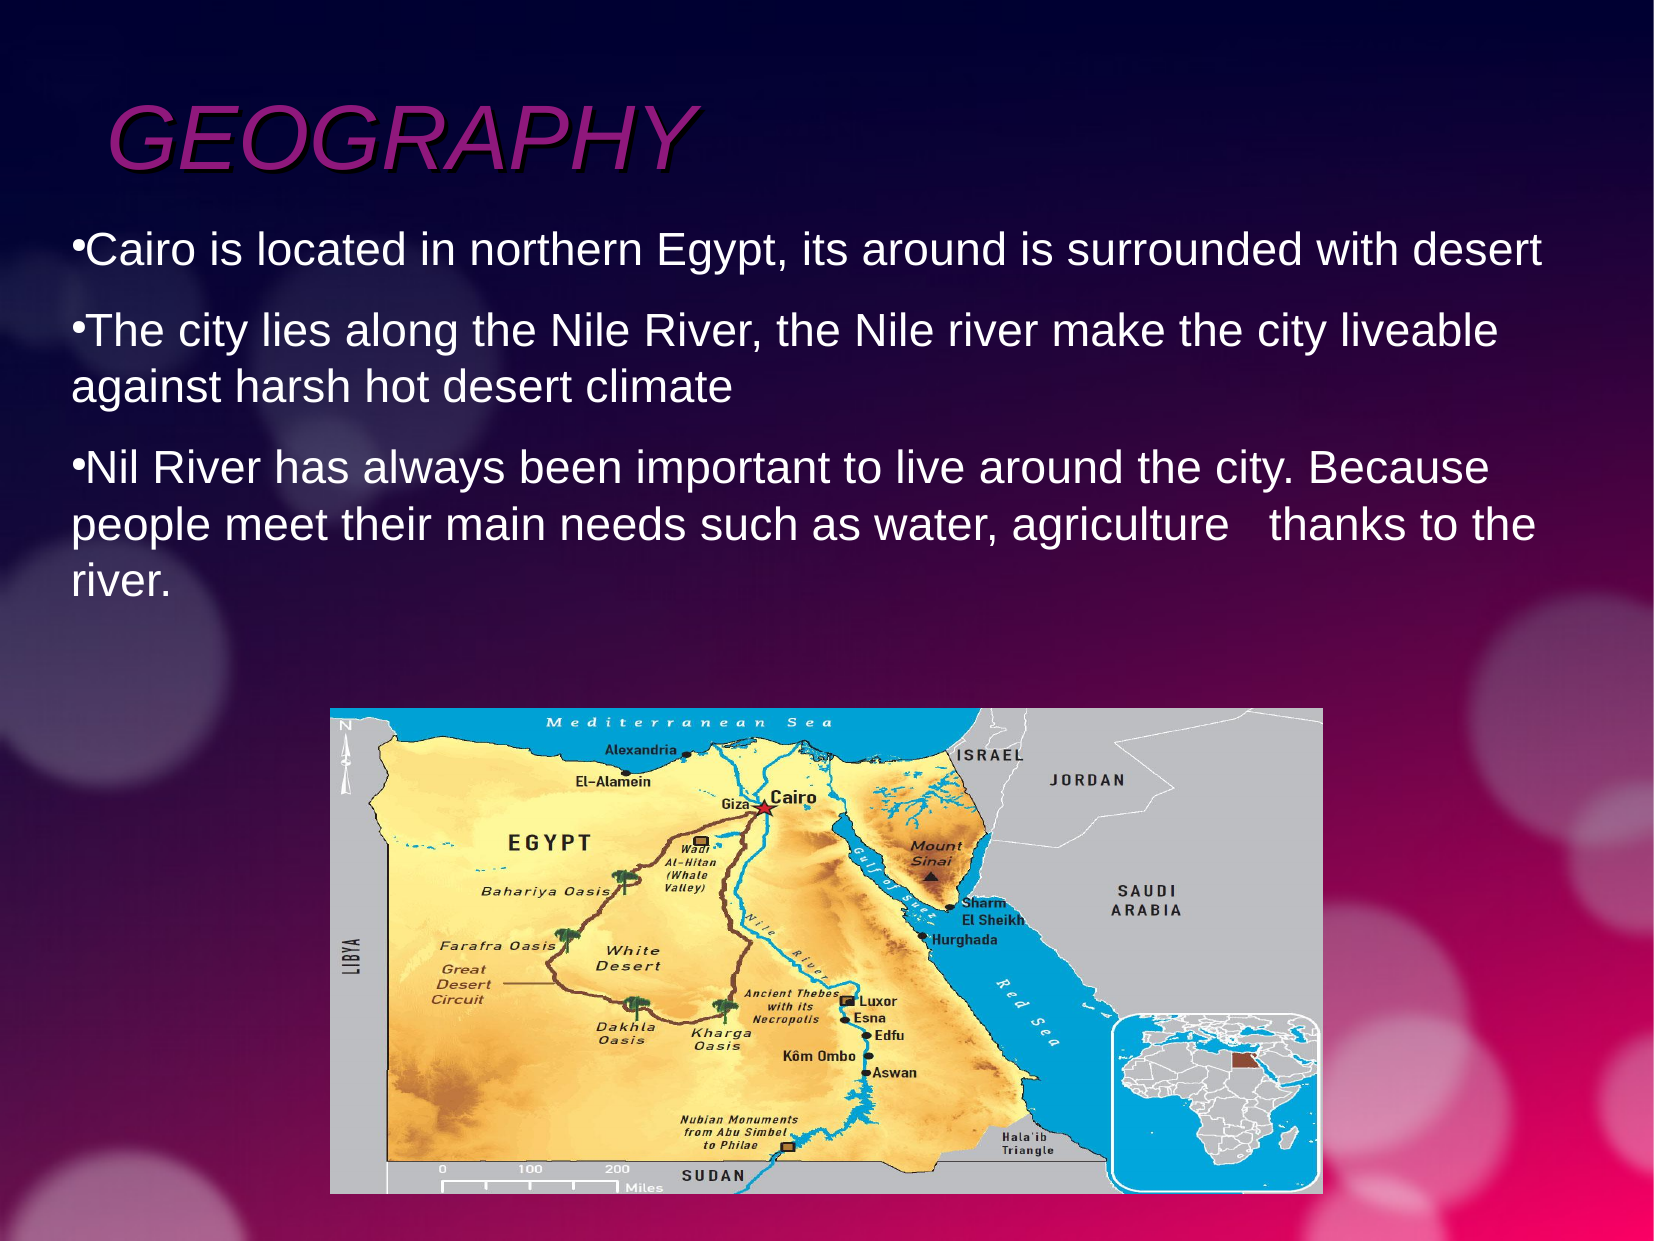

# GEOGRAPHY
Cairo is located in northern Egypt, its around is surrounded with desert
The city lies along the Nile River, the Nile river make the city liveable against harsh hot desert climate
Nil River has always been important to live around the city. Because people meet their main needs such as water, agriculture thanks to the river.